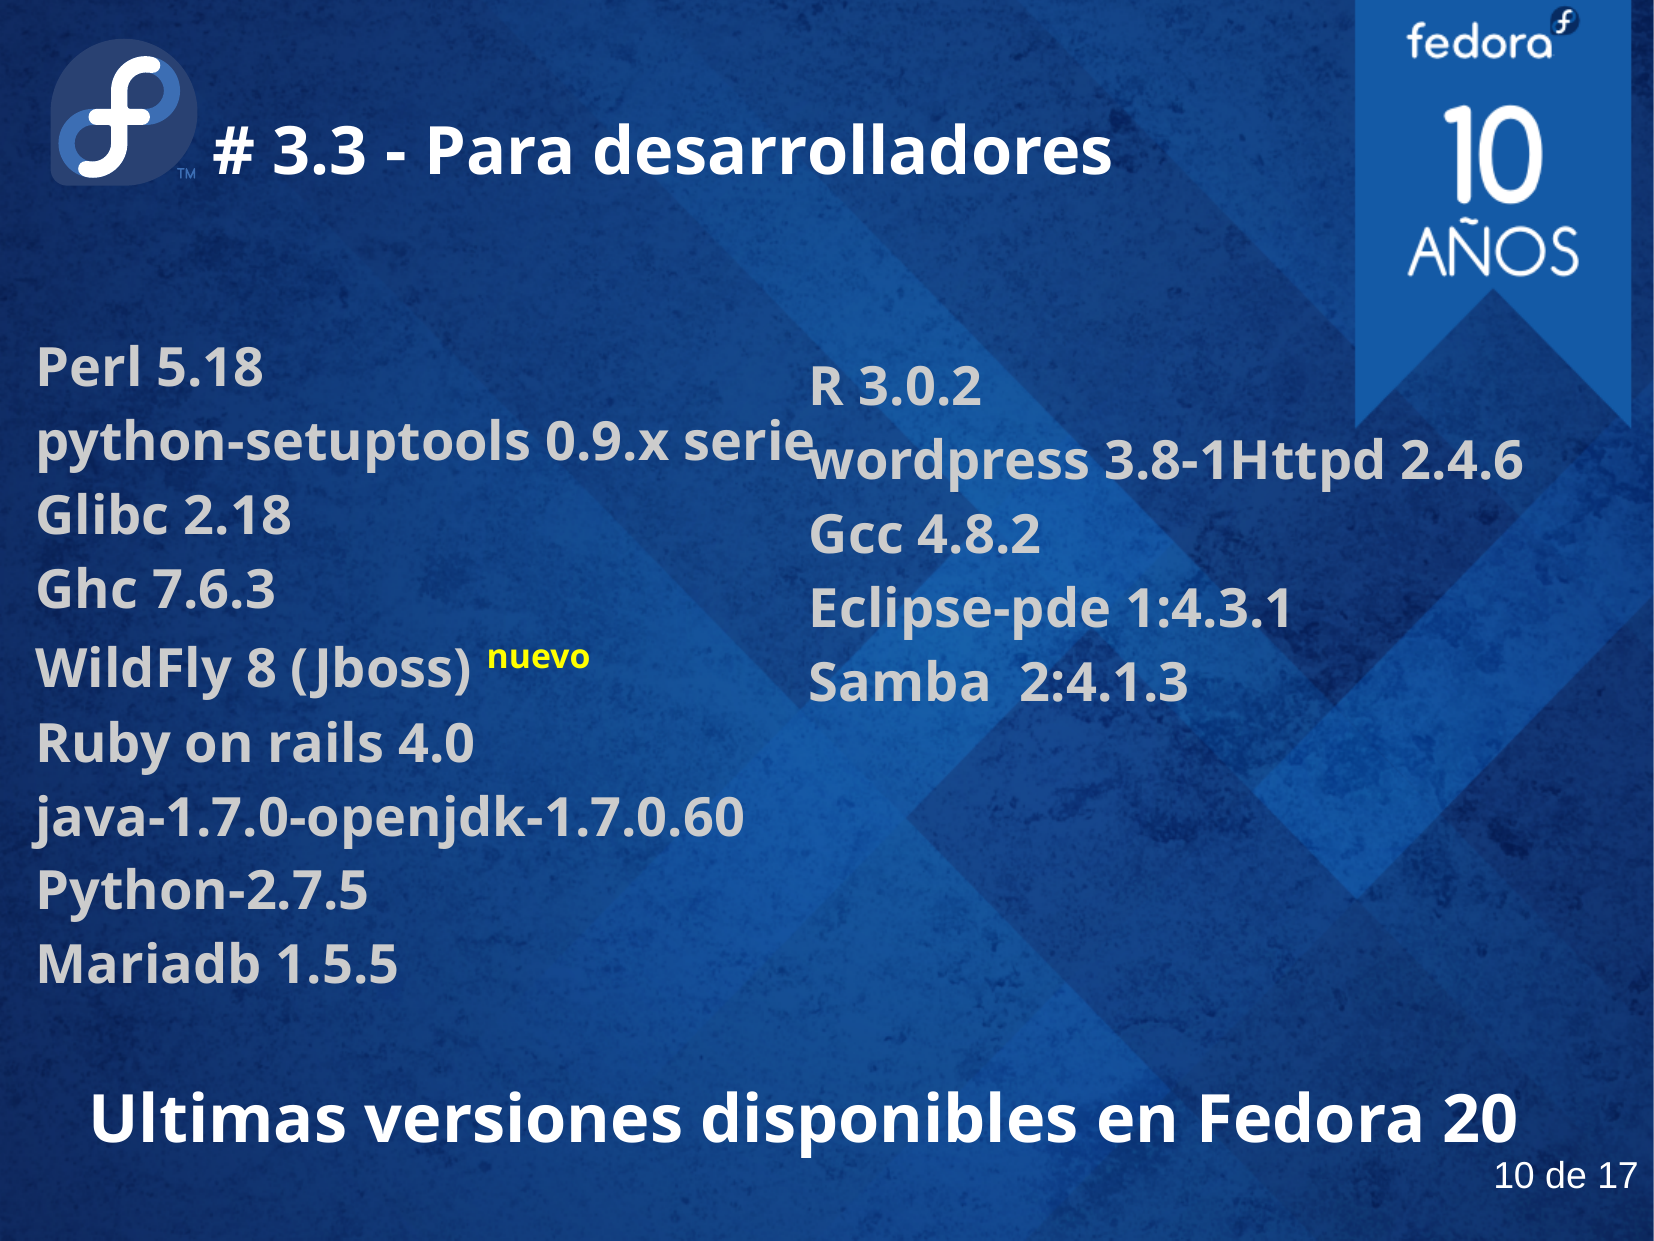

# # 3.3 - Para desarrolladores
Perl 5.18
python-setuptools 0.9.x serie
Glibc 2.18
Ghc 7.6.3
WildFly 8 (Jboss) nuevo
Ruby on rails 4.0
java-1.7.0-openjdk-1.7.0.60
Python-2.7.5
Mariadb 1.5.5
R 3.0.2
wordpress 3.8-1Httpd 2.4.6
Gcc 4.8.2
Eclipse-pde 1:4.3.1
Samba 2:4.1.3
Ultimas versiones disponibles en Fedora 20
 de 17